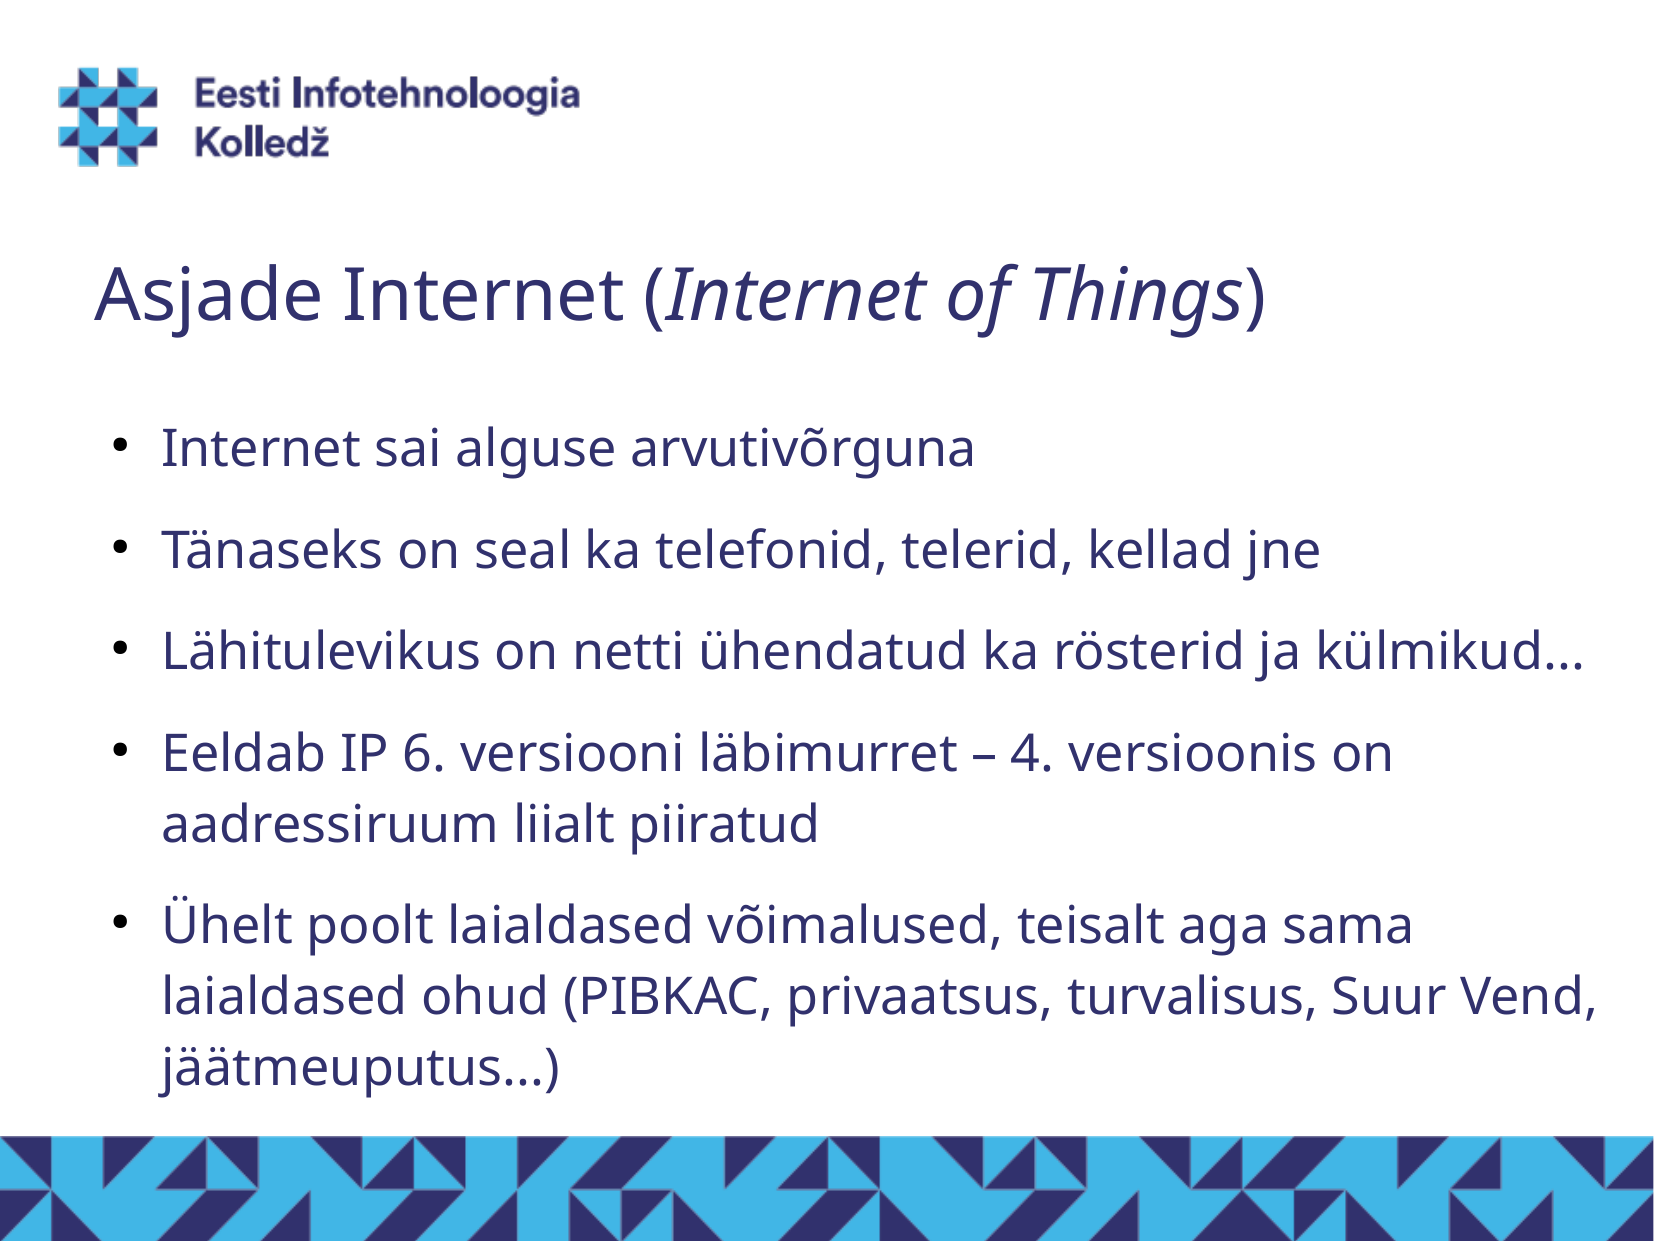

# Asjade Internet (Internet of Things)
Internet sai alguse arvutivõrguna
Tänaseks on seal ka telefonid, telerid, kellad jne
Lähitulevikus on netti ühendatud ka rösterid ja külmikud...
Eeldab IP 6. versiooni läbimurret – 4. versioonis on aadressiruum liialt piiratud
Ühelt poolt laialdased võimalused, teisalt aga sama laialdased ohud (PIBKAC, privaatsus, turvalisus, Suur Vend, jäätmeuputus...)